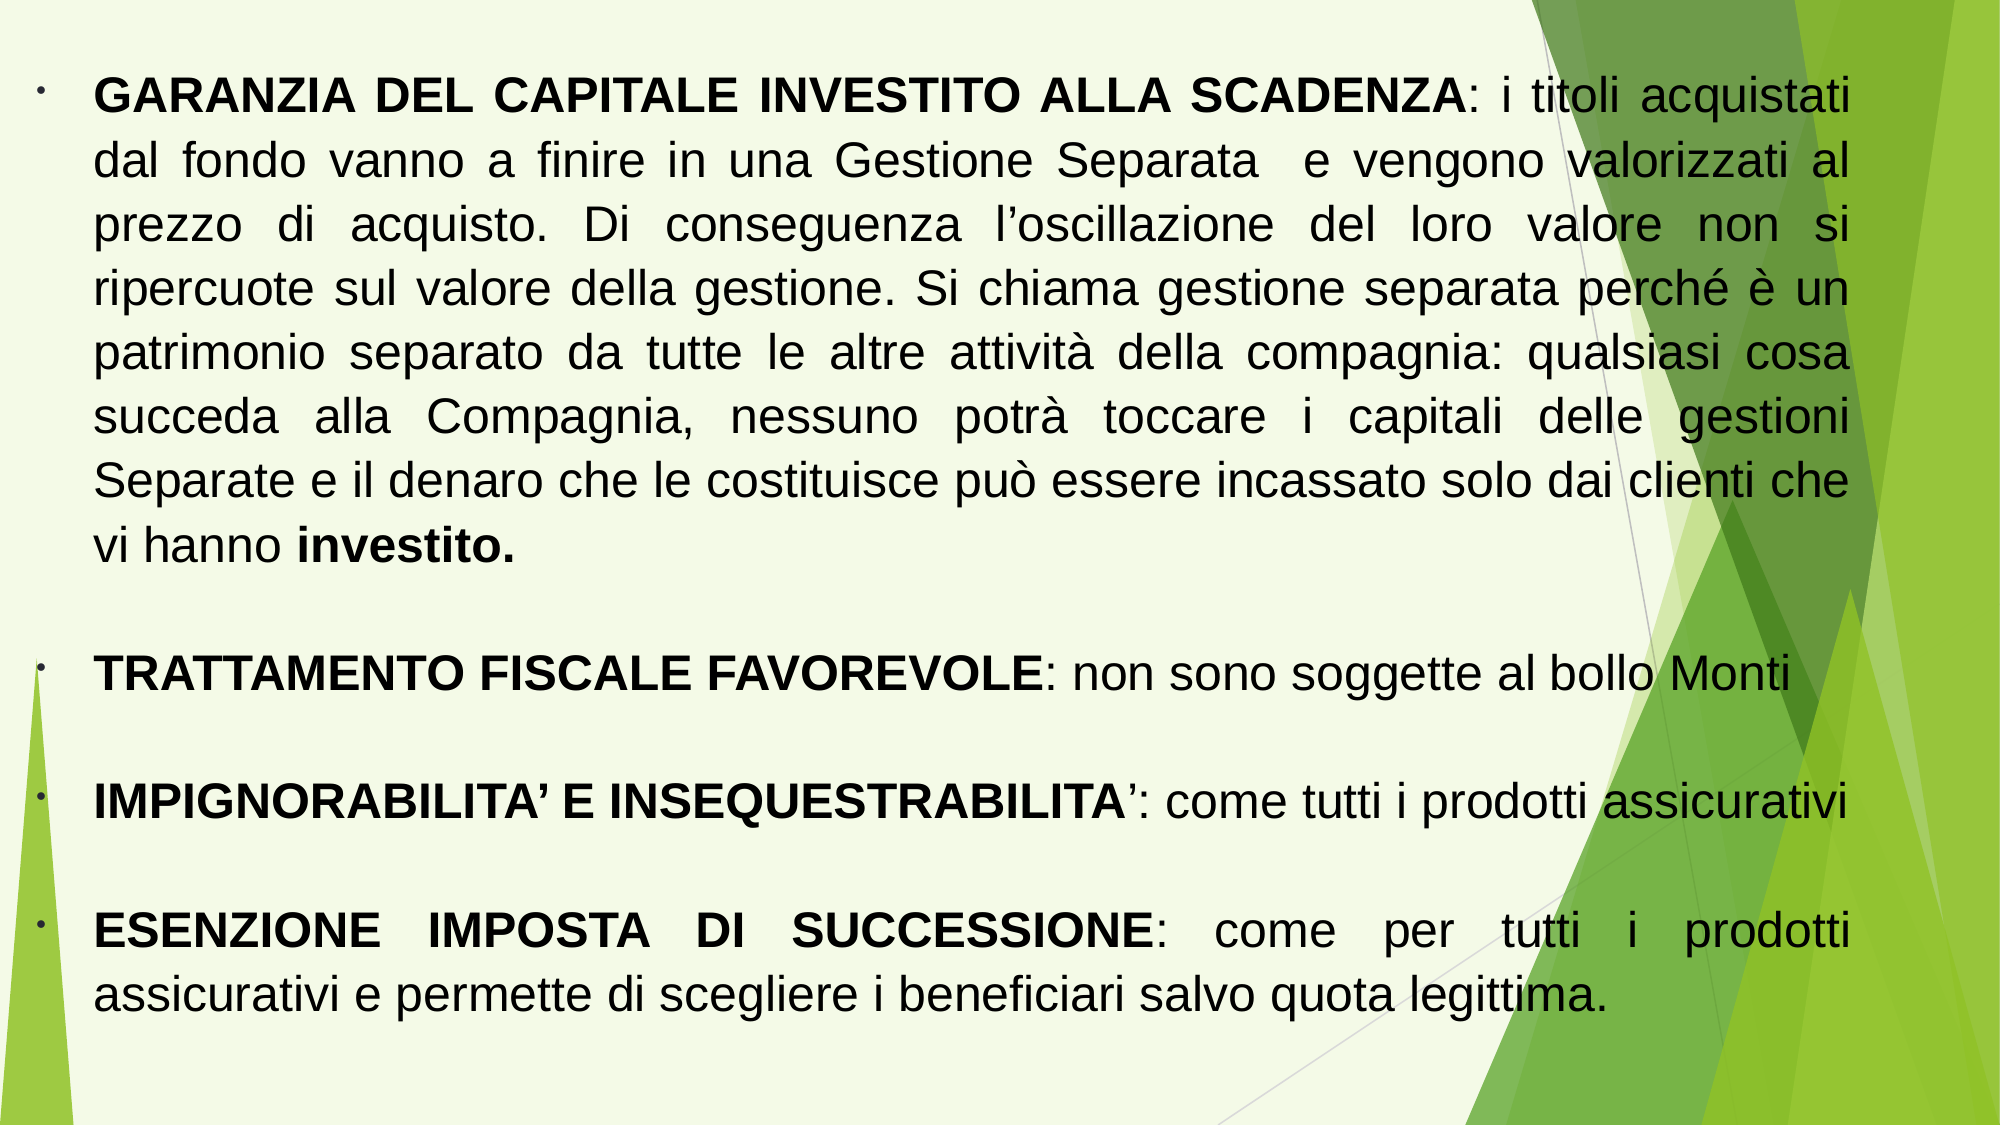

GARANZIA DEL CAPITALE INVESTITO ALLA SCADENZA: i titoli acquistati dal fondo vanno a finire in una Gestione Separata e vengono valorizzati al prezzo di acquisto. Di conseguenza l’oscillazione del loro valore non si ripercuote sul valore della gestione. Si chiama gestione separata perché è un patrimonio separato da tutte le altre attività della compagnia: qualsiasi cosa succeda alla Compagnia, nessuno potrà toccare i capitali delle gestioni Separate e il denaro che le costituisce può essere incassato solo dai clienti che vi hanno investito.
TRATTAMENTO FISCALE FAVOREVOLE: non sono soggette al bollo Monti
IMPIGNORABILITA’ E INSEQUESTRABILITA’: come tutti i prodotti assicurativi
ESENZIONE IMPOSTA DI SUCCESSIONE: come per tutti i prodotti assicurativi e permette di scegliere i beneficiari salvo quota legittima.